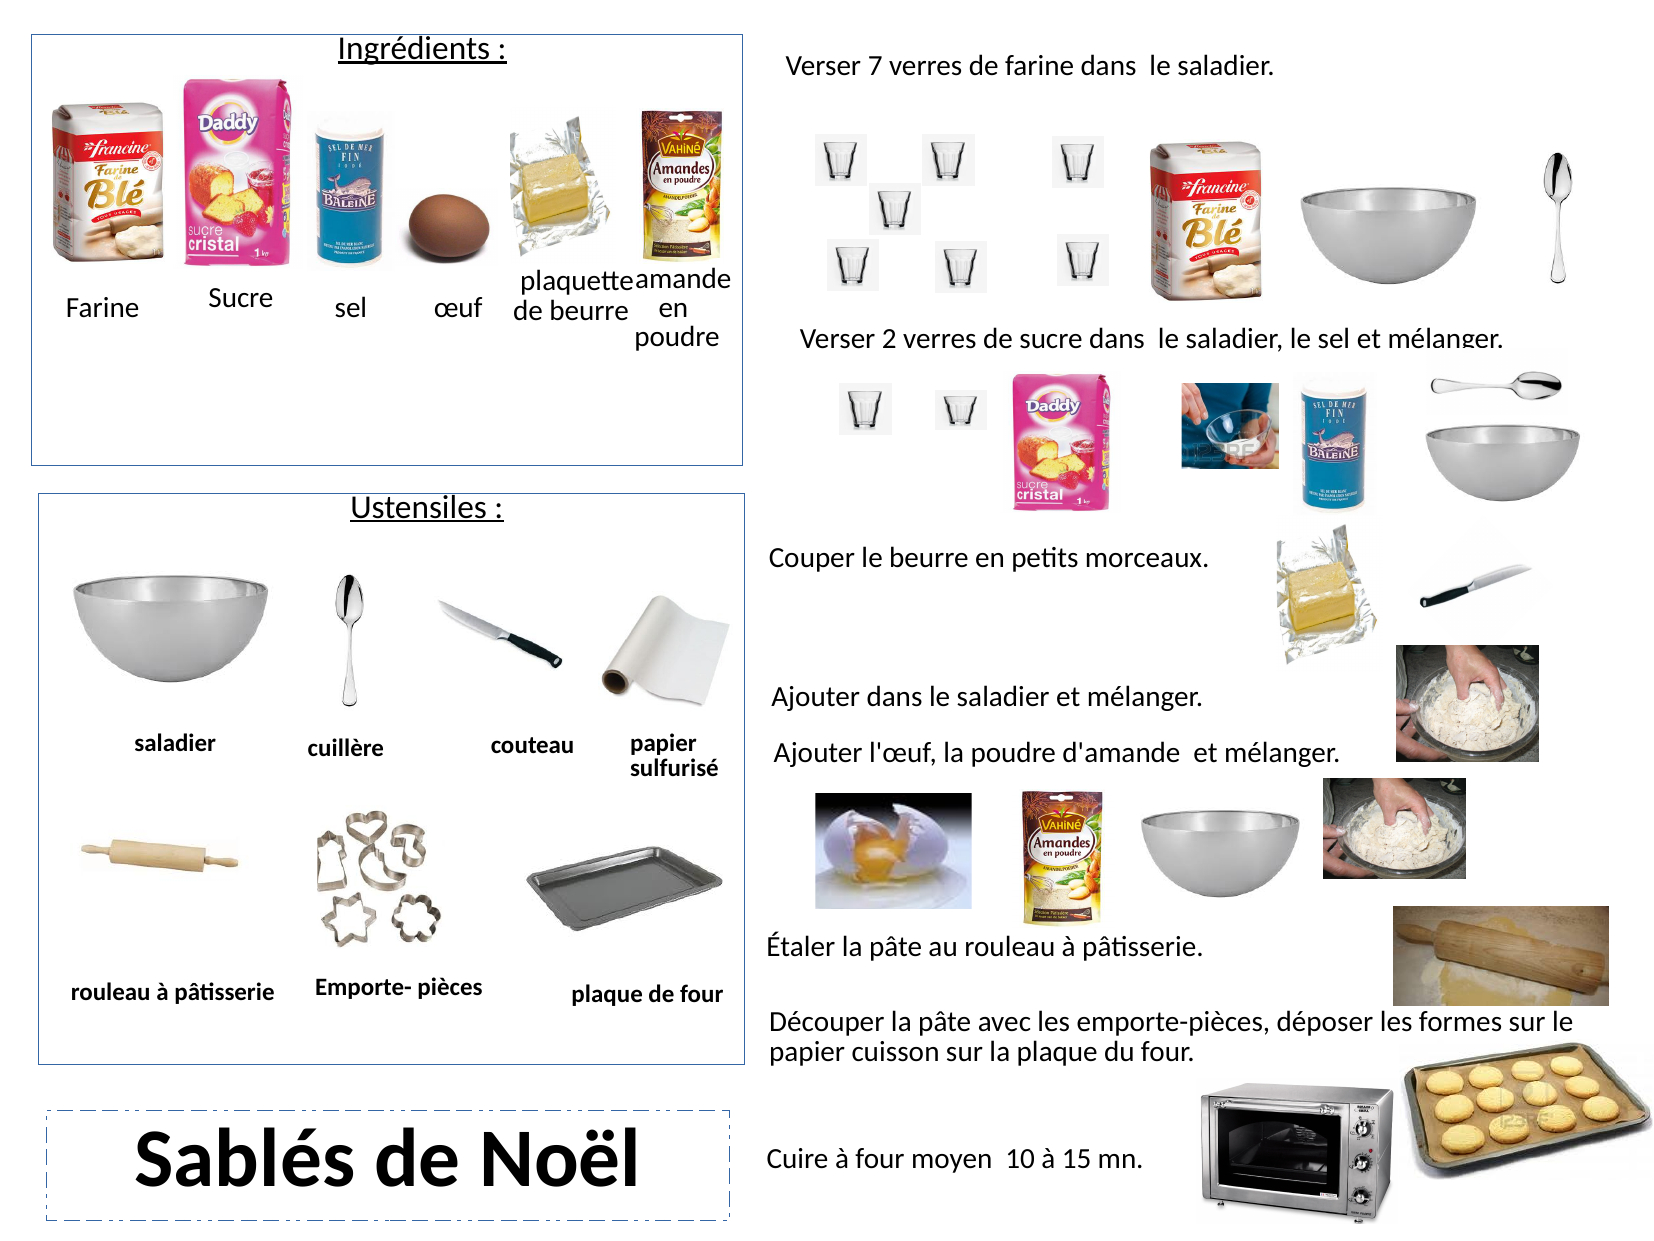

Ingrédients :
Verser 7 verres de farine dans le saladier.
 amande en poudre
 plaquette de beurre
Sucre
Farine
sel
 œuf
Verser 2 verres de sucre dans le saladier, le sel et mélanger.
Ustensiles :
Couper le beurre en petits morceaux.
Ajouter dans le saladier et mélanger.
Ajouter l'œuf, la poudre d'amande et mélanger.
saladier
papier sulfurisé
couteau
cuillère
Étaler la pâte au rouleau à pâtisserie.
Emporte- pièces
rouleau à pâtisserie
plaque de four
Découper la pâte avec les emporte-pièces, déposer les formes sur le papier cuisson sur la plaque du four.
# Sablés de Noël
Cuire à four moyen 10 à 15 mn.